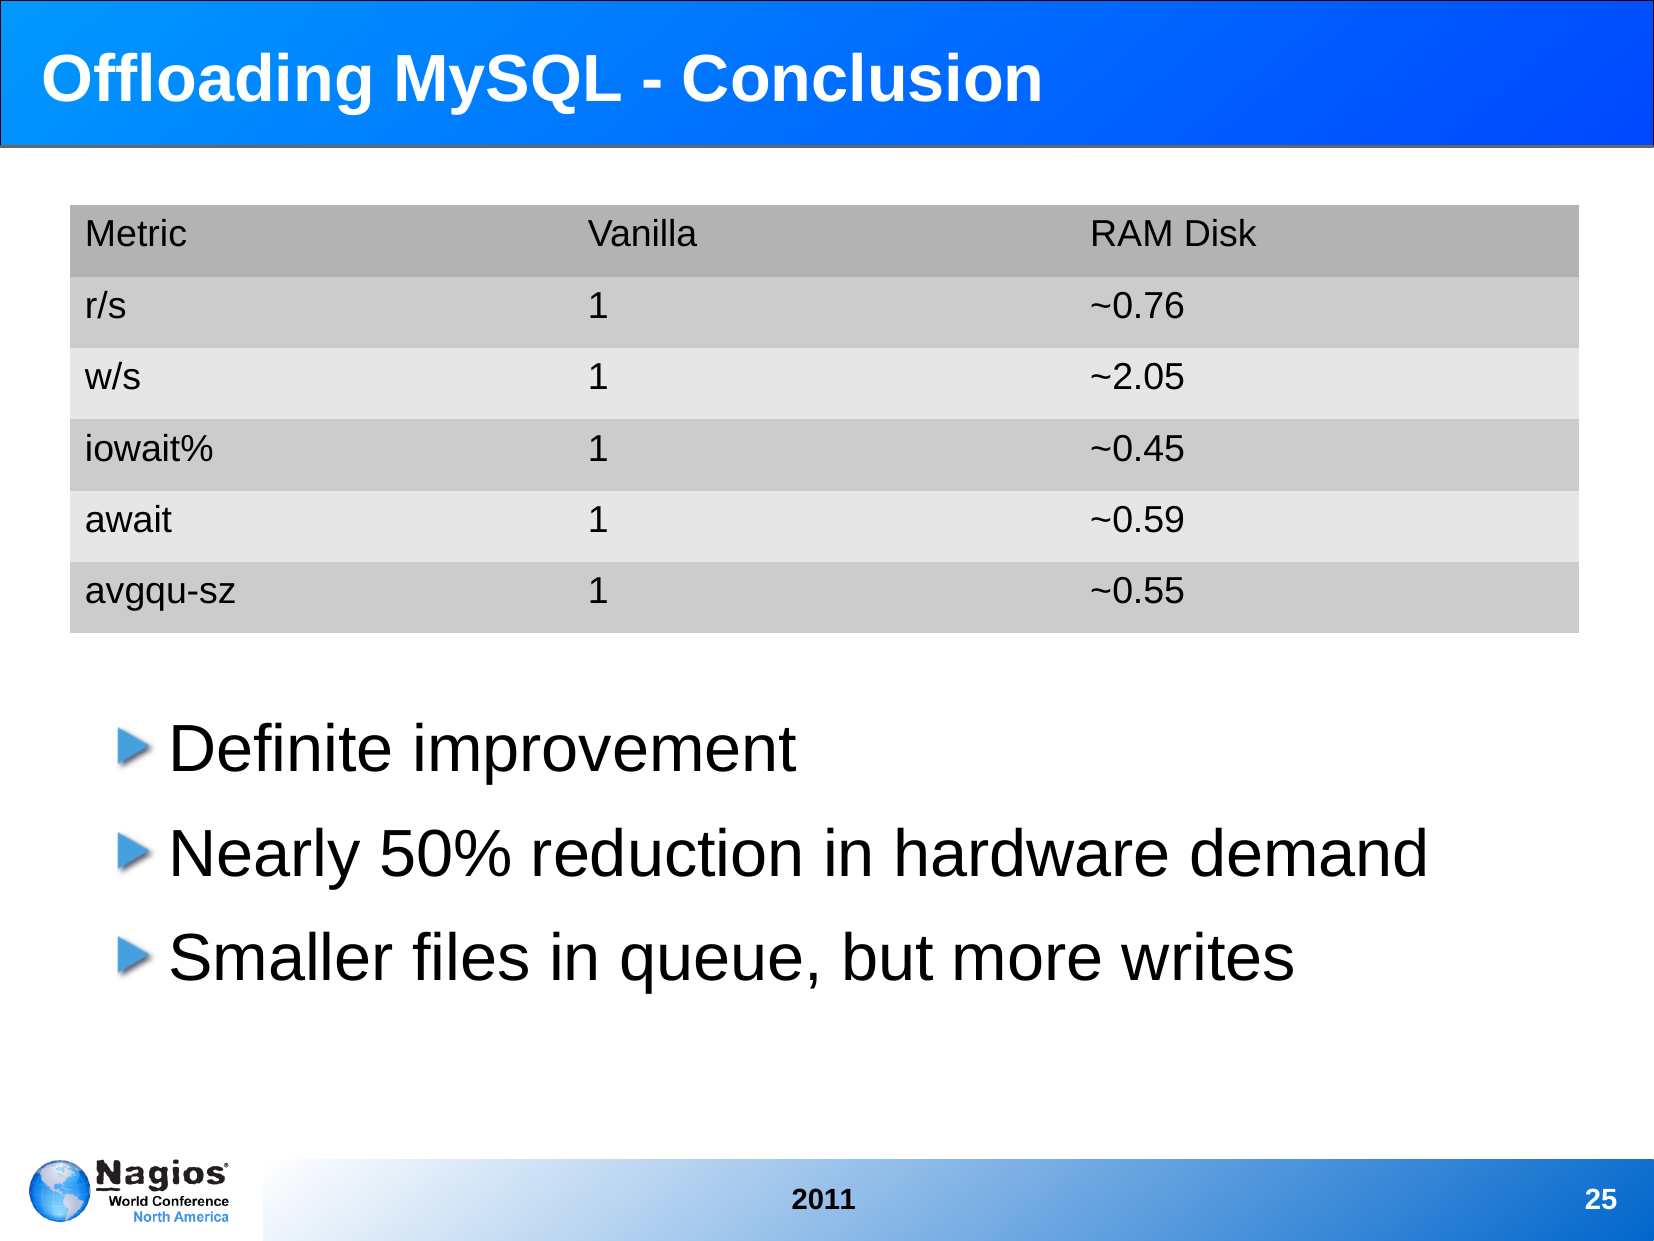

# Offloading MySQL - Conclusion
| Metric | Vanilla | RAM Disk |
| --- | --- | --- |
| r/s | 1 | ~0.76 |
| w/s | 1 | ~2.05 |
| iowait% | 1 | ~0.45 |
| await | 1 | ~0.59 |
| avgqu-sz | 1 | ~0.55 |
Definite improvement
Nearly 50% reduction in hardware demand
Smaller files in queue, but more writes
2011
25